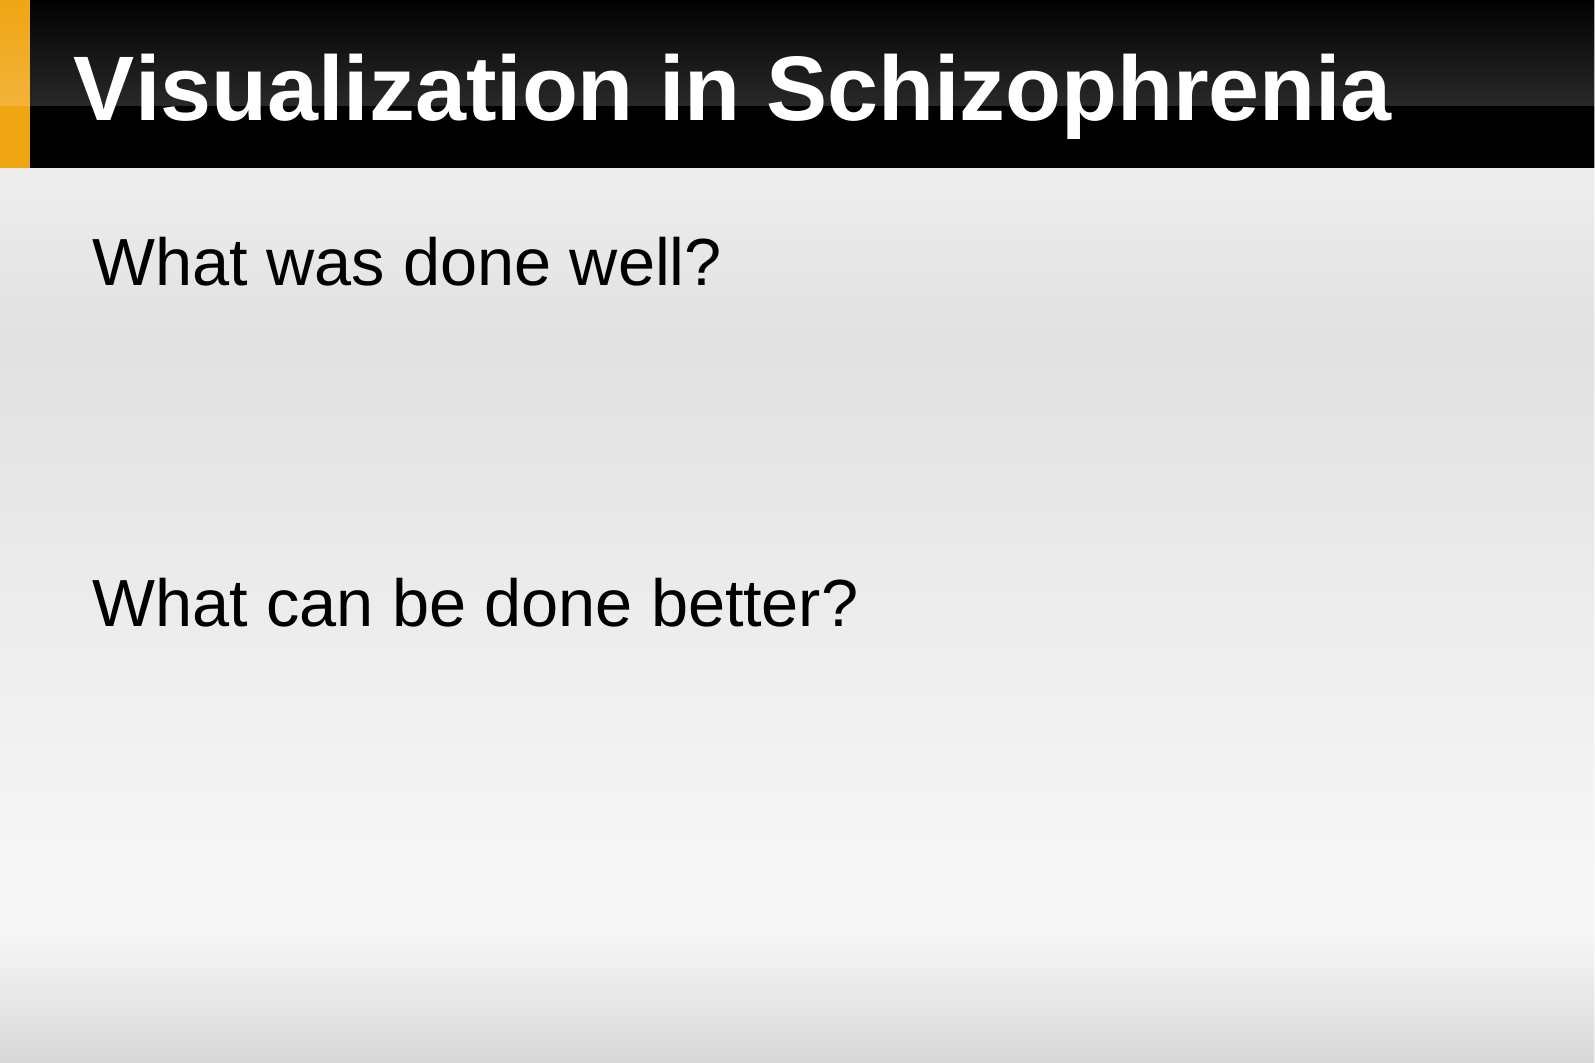

# Visualization in Schizophrenia
What was done well?
What can be done better?